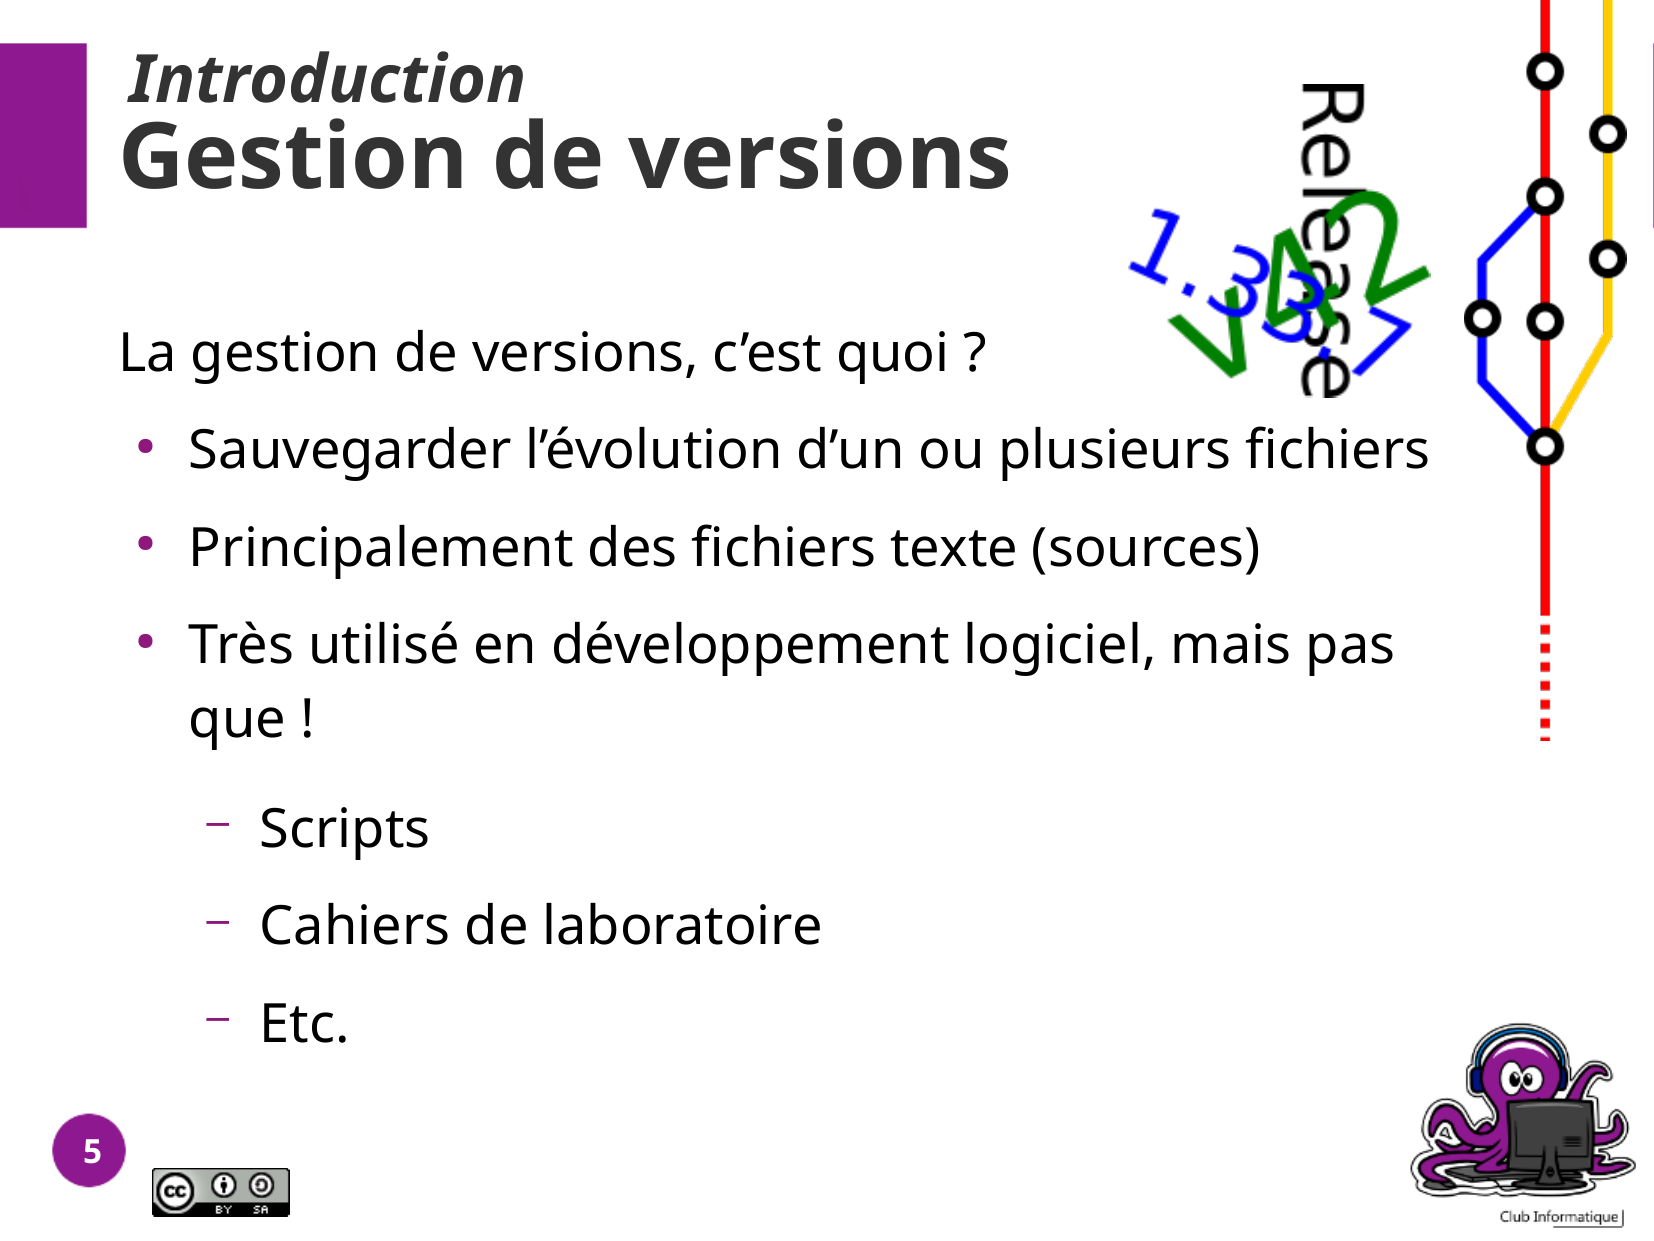

Introduction
# Gestion de versions
La gestion de versions, c’est quoi ?
Sauvegarder l’évolution d’un ou plusieurs fichiers
Principalement des fichiers texte (sources)
Très utilisé en développement logiciel, mais pas que !
Scripts
Cahiers de laboratoire
Etc.
5